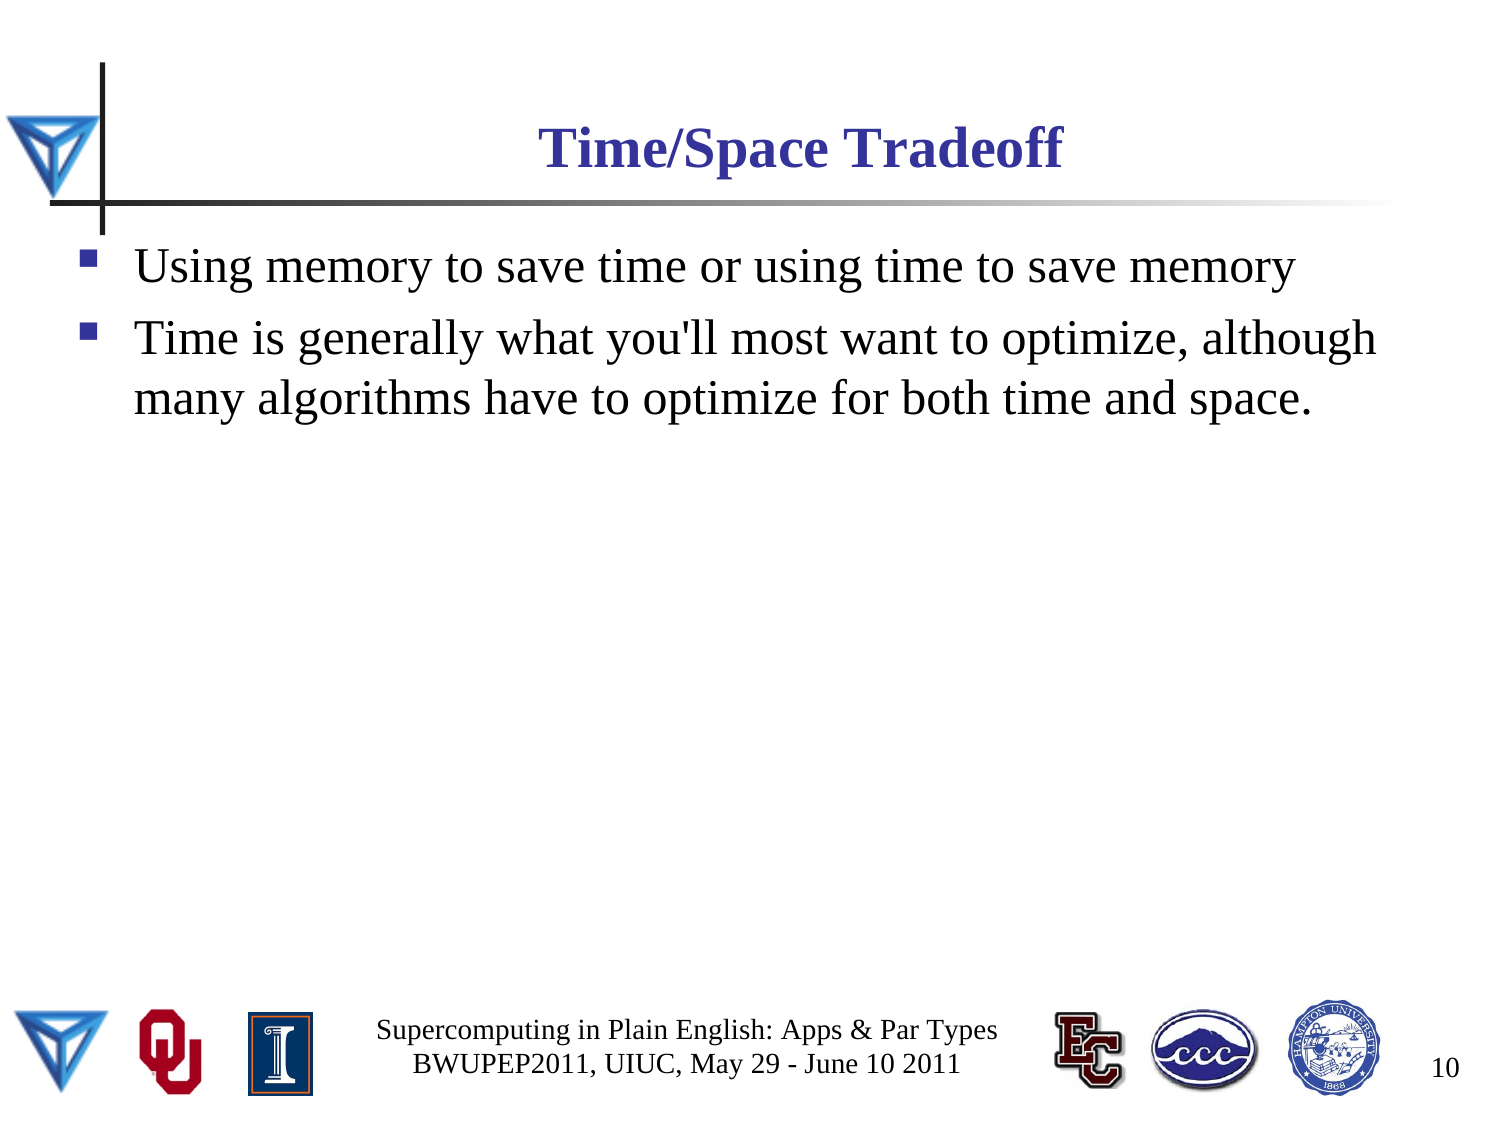

# Time/Space Tradeoff
Using memory to save time or using time to save memory
Time is generally what you'll most want to optimize, although many algorithms have to optimize for both time and space.
Supercomputing in Plain English: Apps & Par Types BWUPEP2011, UIUC, May 29 - June 10 2011